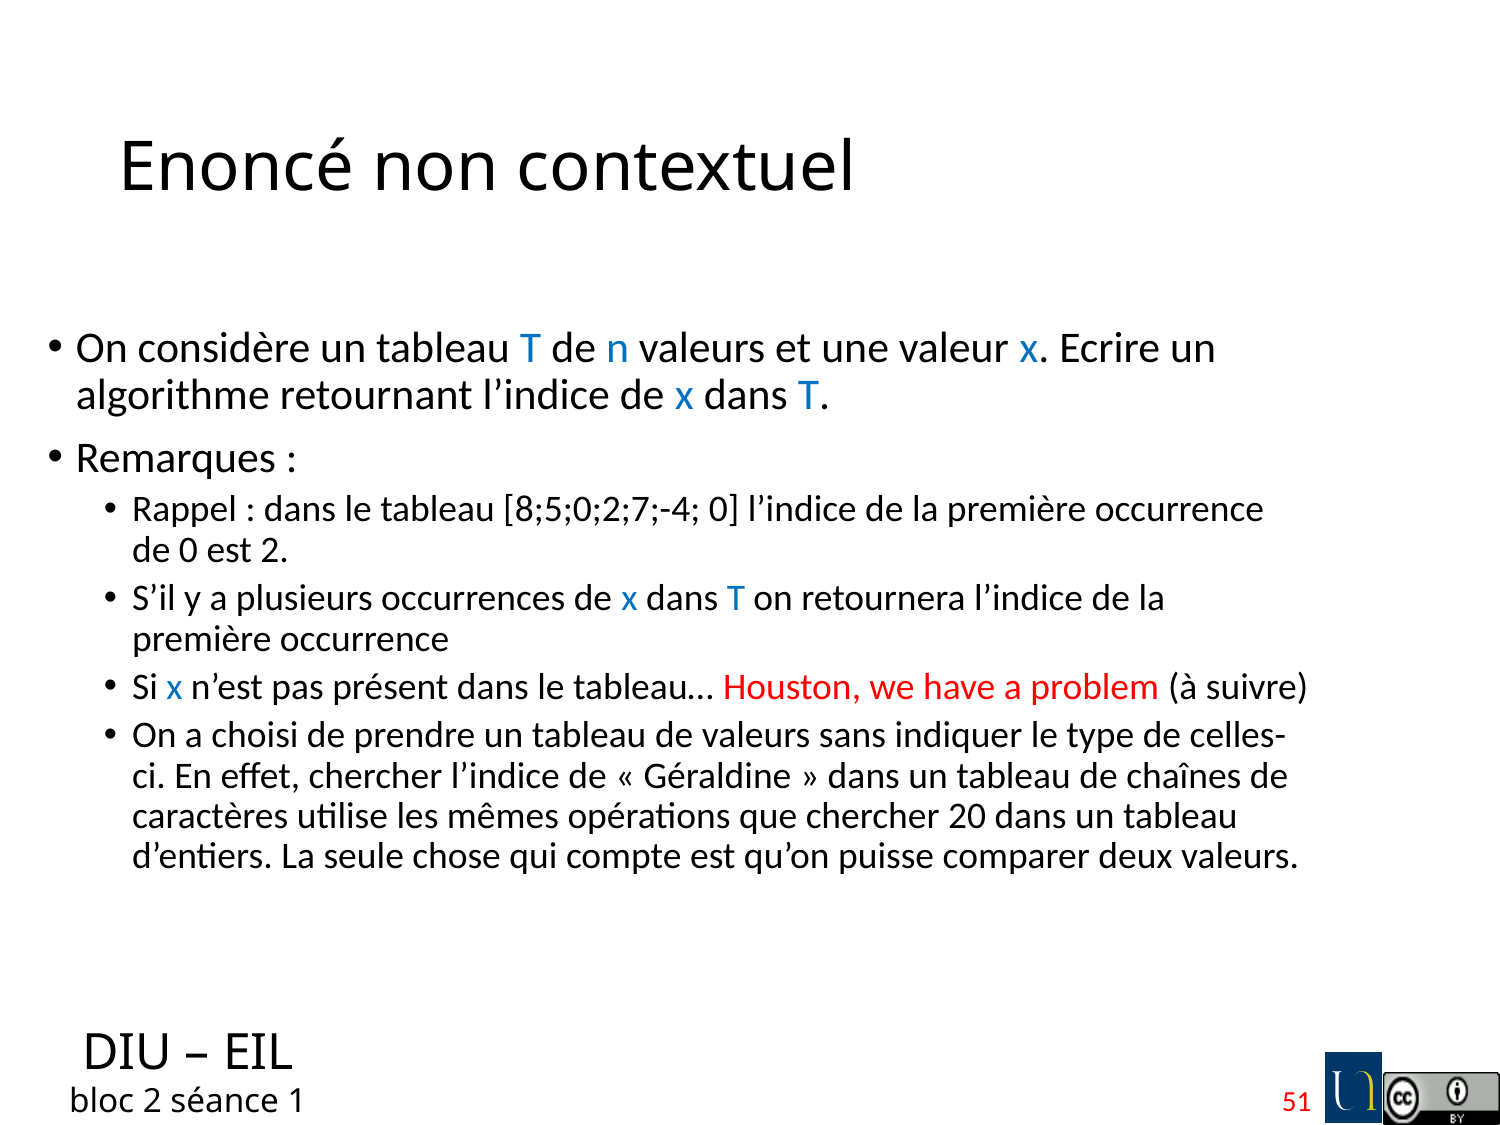

# Enoncé non contextuel
On considère un tableau T de n valeurs et une valeur x. Ecrire un algorithme retournant l’indice de x dans T.
Remarques :
Rappel : dans le tableau [8;5;0;2;7;-4; 0] l’indice de la première occurrence de 0 est 2.
S’il y a plusieurs occurrences de x dans T on retournera l’indice de la première occurrence
Si x n’est pas présent dans le tableau… Houston, we have a problem (à suivre)
On a choisi de prendre un tableau de valeurs sans indiquer le type de celles-ci. En effet, chercher l’indice de « Géraldine » dans un tableau de chaînes de caractères utilise les mêmes opérations que chercher 20 dans un tableau d’entiers. La seule chose qui compte est qu’on puisse comparer deux valeurs.